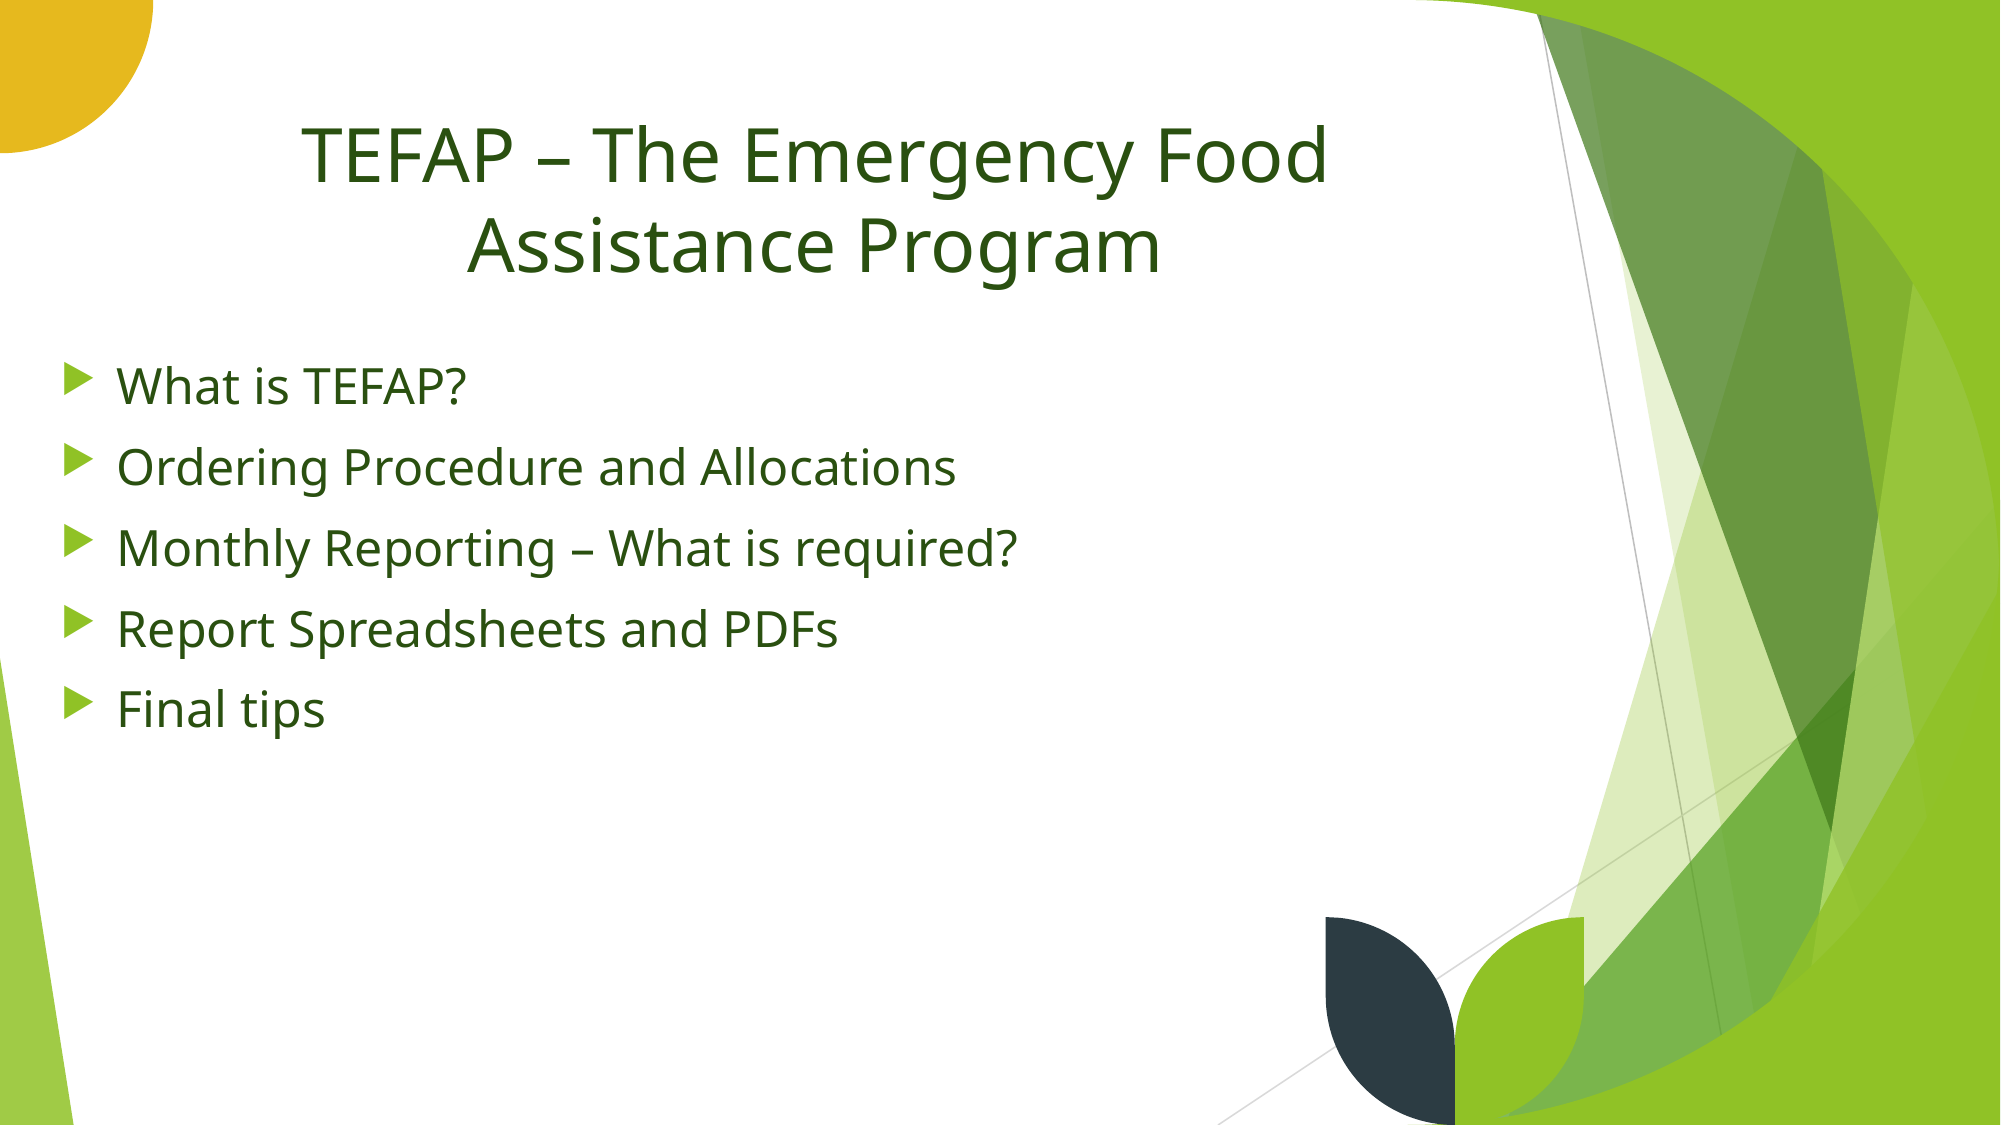

# TEFAP – The Emergency Food Assistance Program
What is TEFAP?
Ordering Procedure and Allocations
Monthly Reporting – What is required?
Report Spreadsheets and PDFs
Final tips